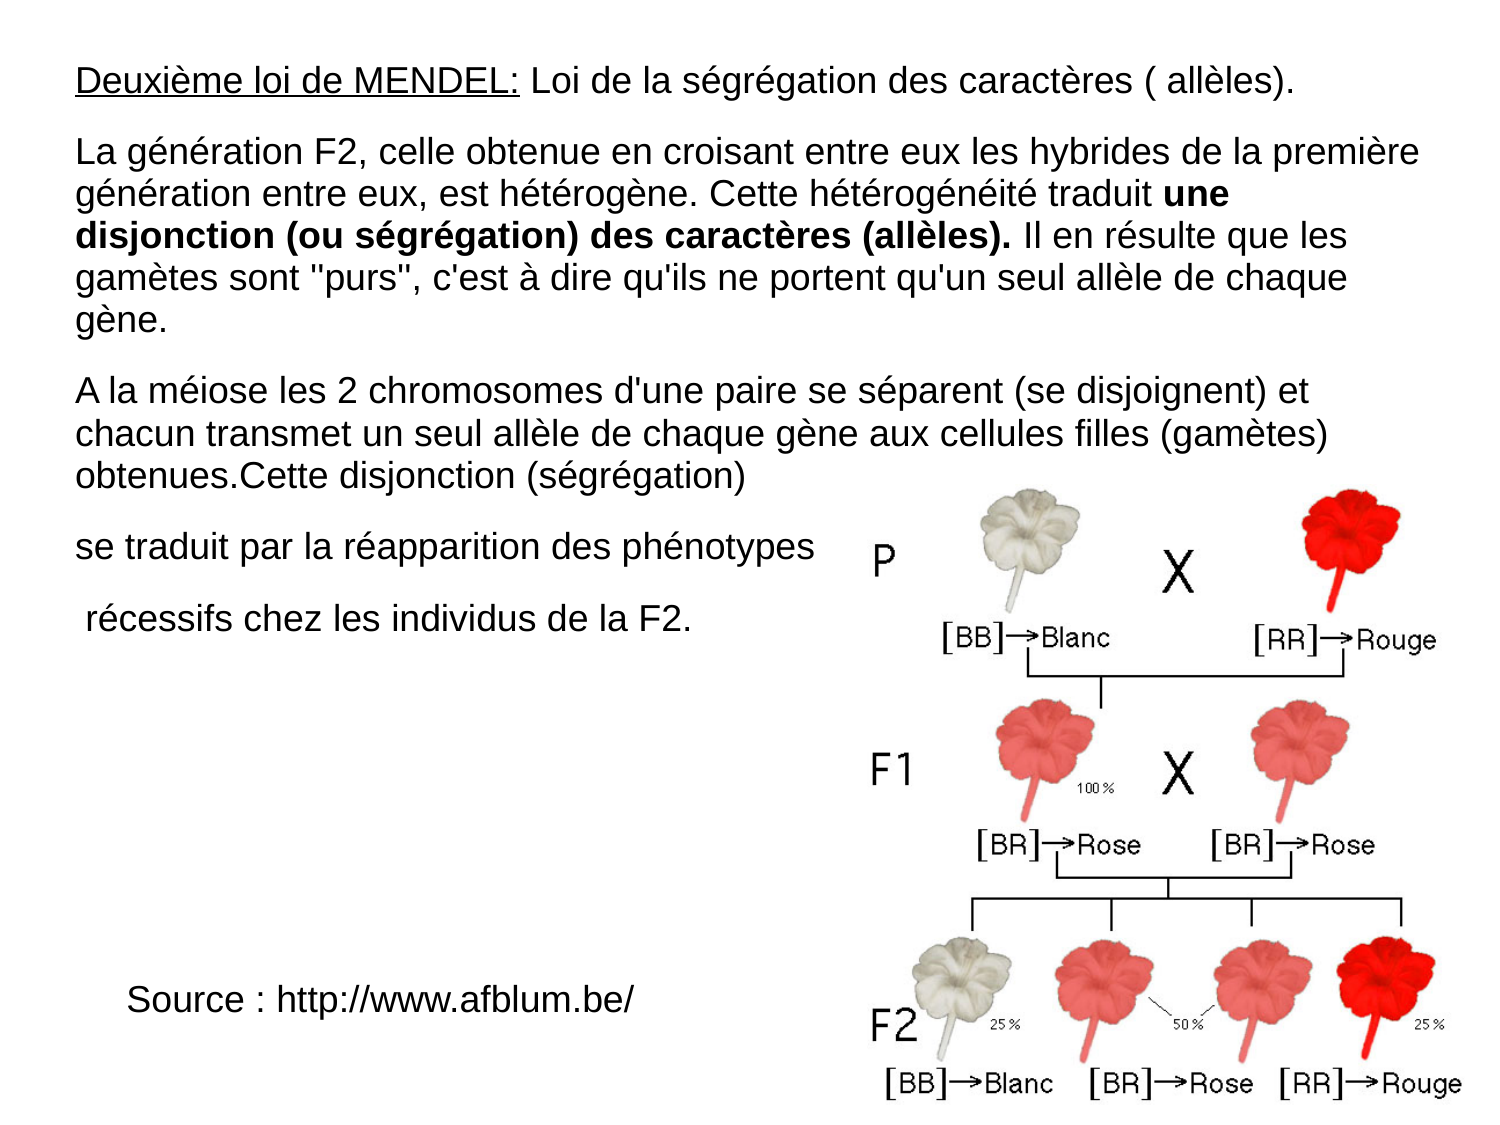

# Deuxième loi de MENDEL: Loi de la ségrégation des caractères ( allèles).
La génération F2, celle obtenue en croisant entre eux les hybrides de la première génération entre eux, est hétérogène. Cette hétérogénéité traduit une disjonction (ou ségrégation) des caractères (allèles). Il en résulte que les gamètes sont ''purs'', c'est à dire qu'ils ne portent qu'un seul allèle de chaque gène.
A la méiose les 2 chromosomes d'une paire se séparent (se disjoignent) et chacun transmet un seul allèle de chaque gène aux cellules filles (gamètes) obtenues.Cette disjonction (ségrégation)
se traduit par la réapparition des phénotypes
 récessifs chez les individus de la F2.
Source : http://www.afblum.be/